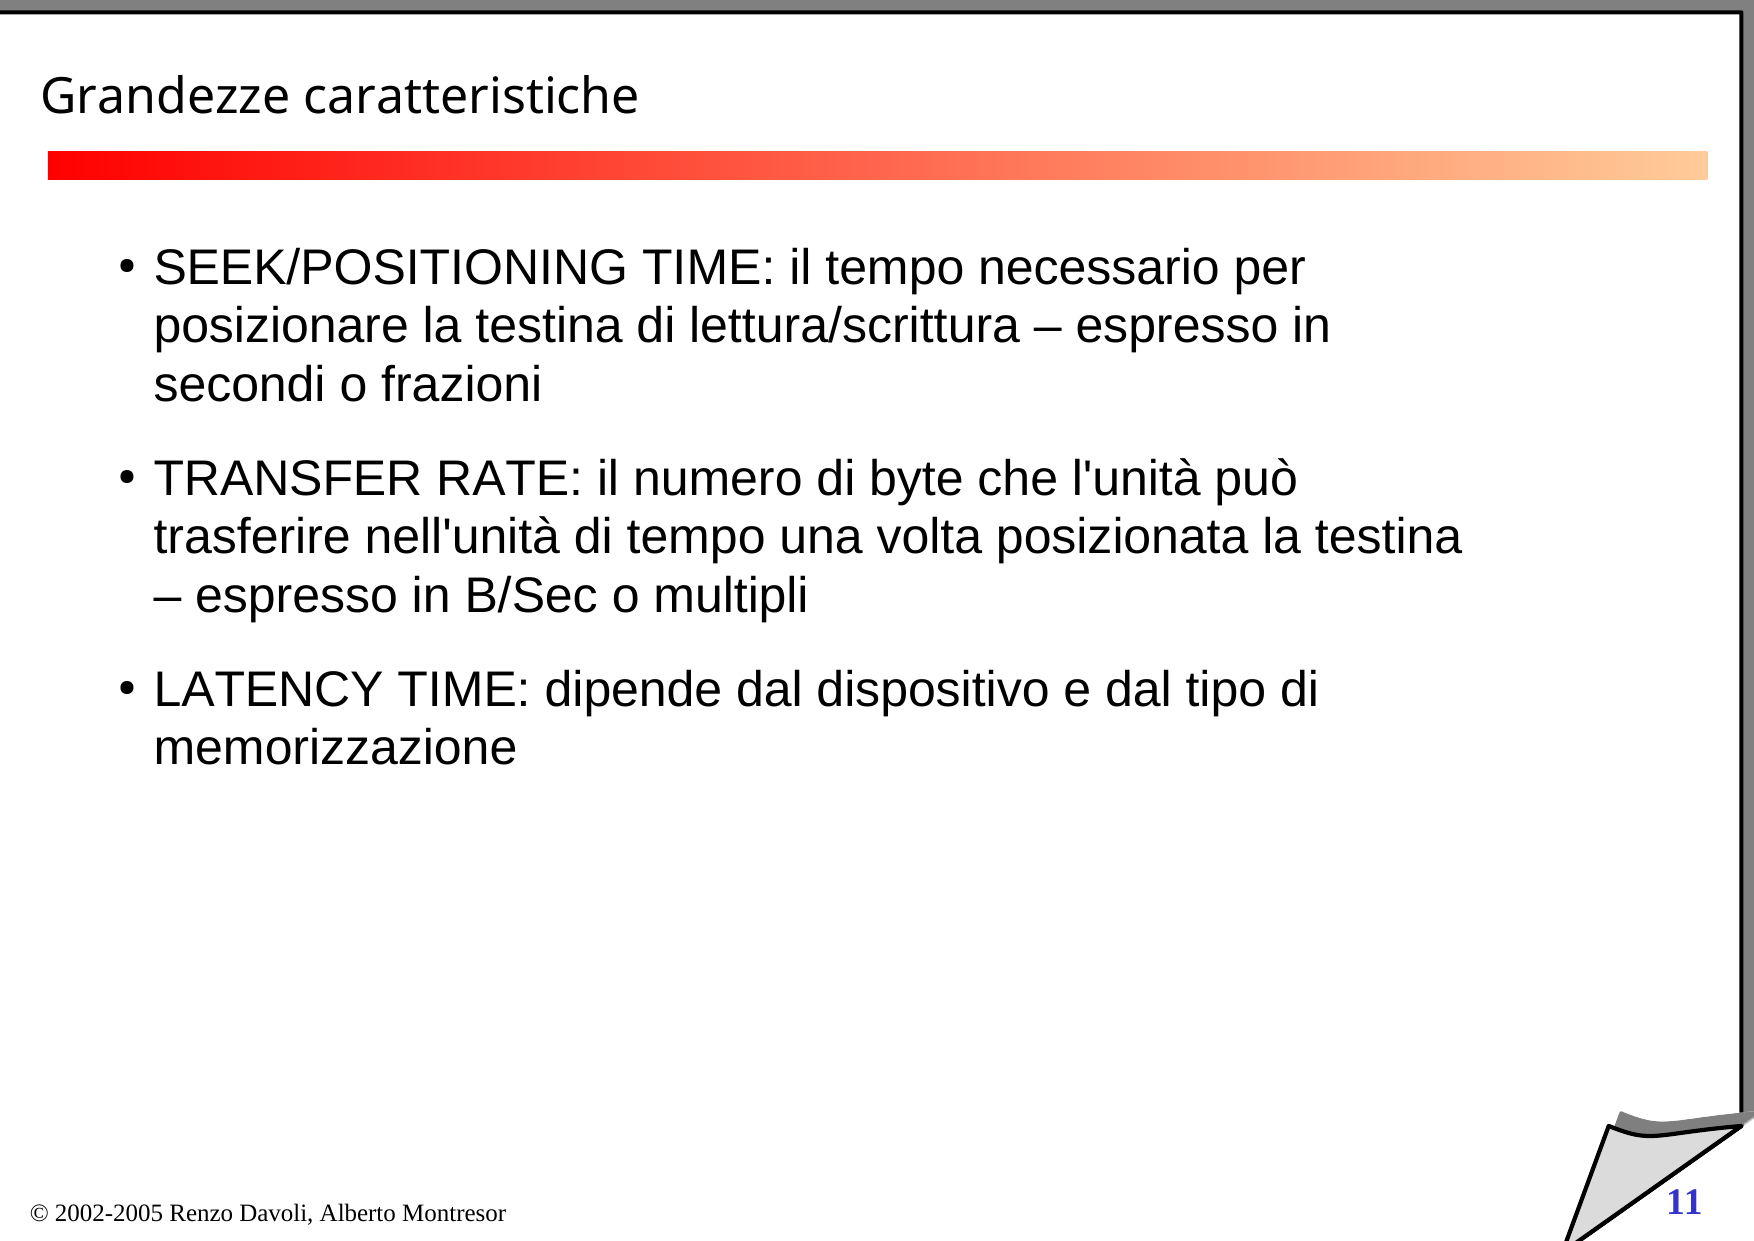

# Grandezze caratteristiche
SEEK/POSITIONING TIME: il tempo necessario per posizionare la testina di lettura/scrittura – espresso in secondi o frazioni
TRANSFER RATE: il numero di byte che l'unità può trasferire nell'unità di tempo una volta posizionata la testina – espresso in B/Sec o multipli
LATENCY TIME: dipende dal dispositivo e dal tipo di memorizzazione